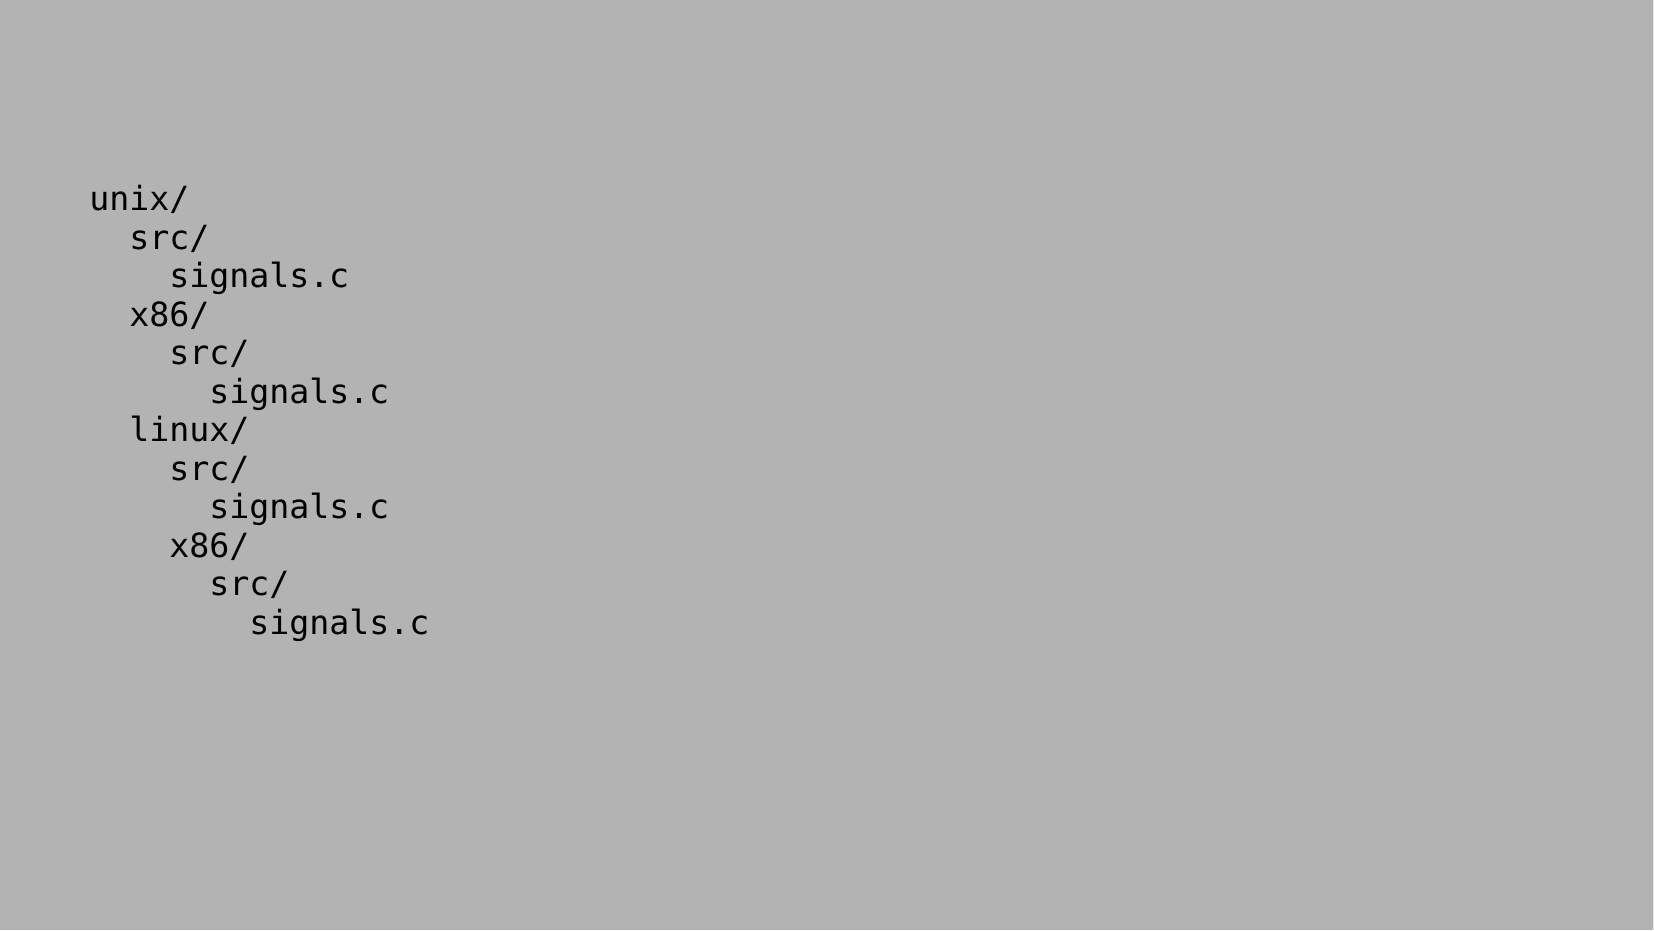

# unix/
 src/
 signals.c
 x86/
 src/
 signals.c
 linux/
 src/
 signals.c
 x86/
 src/
 signals.c